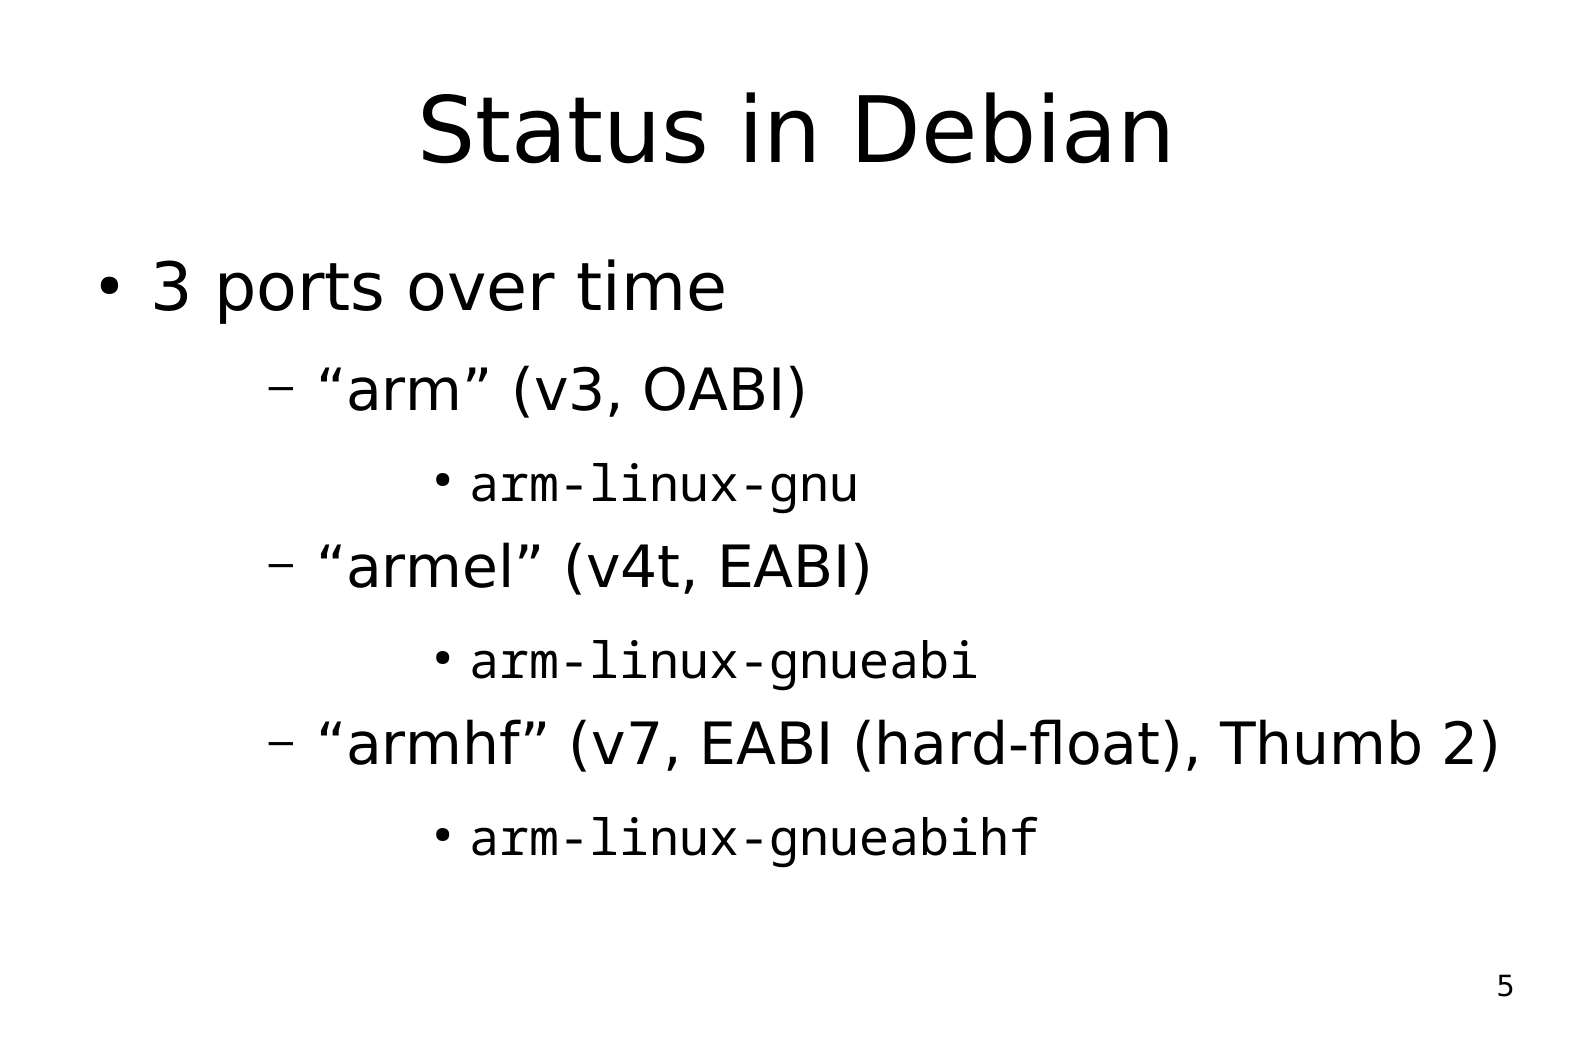

# Status in Debian
3 ports over time
“arm” (v3, OABI)
arm-linux-gnu
“armel” (v4t, EABI)
arm-linux-gnueabi
“armhf” (v7, EABI (hard-float), Thumb 2)
arm-linux-gnueabihf
5